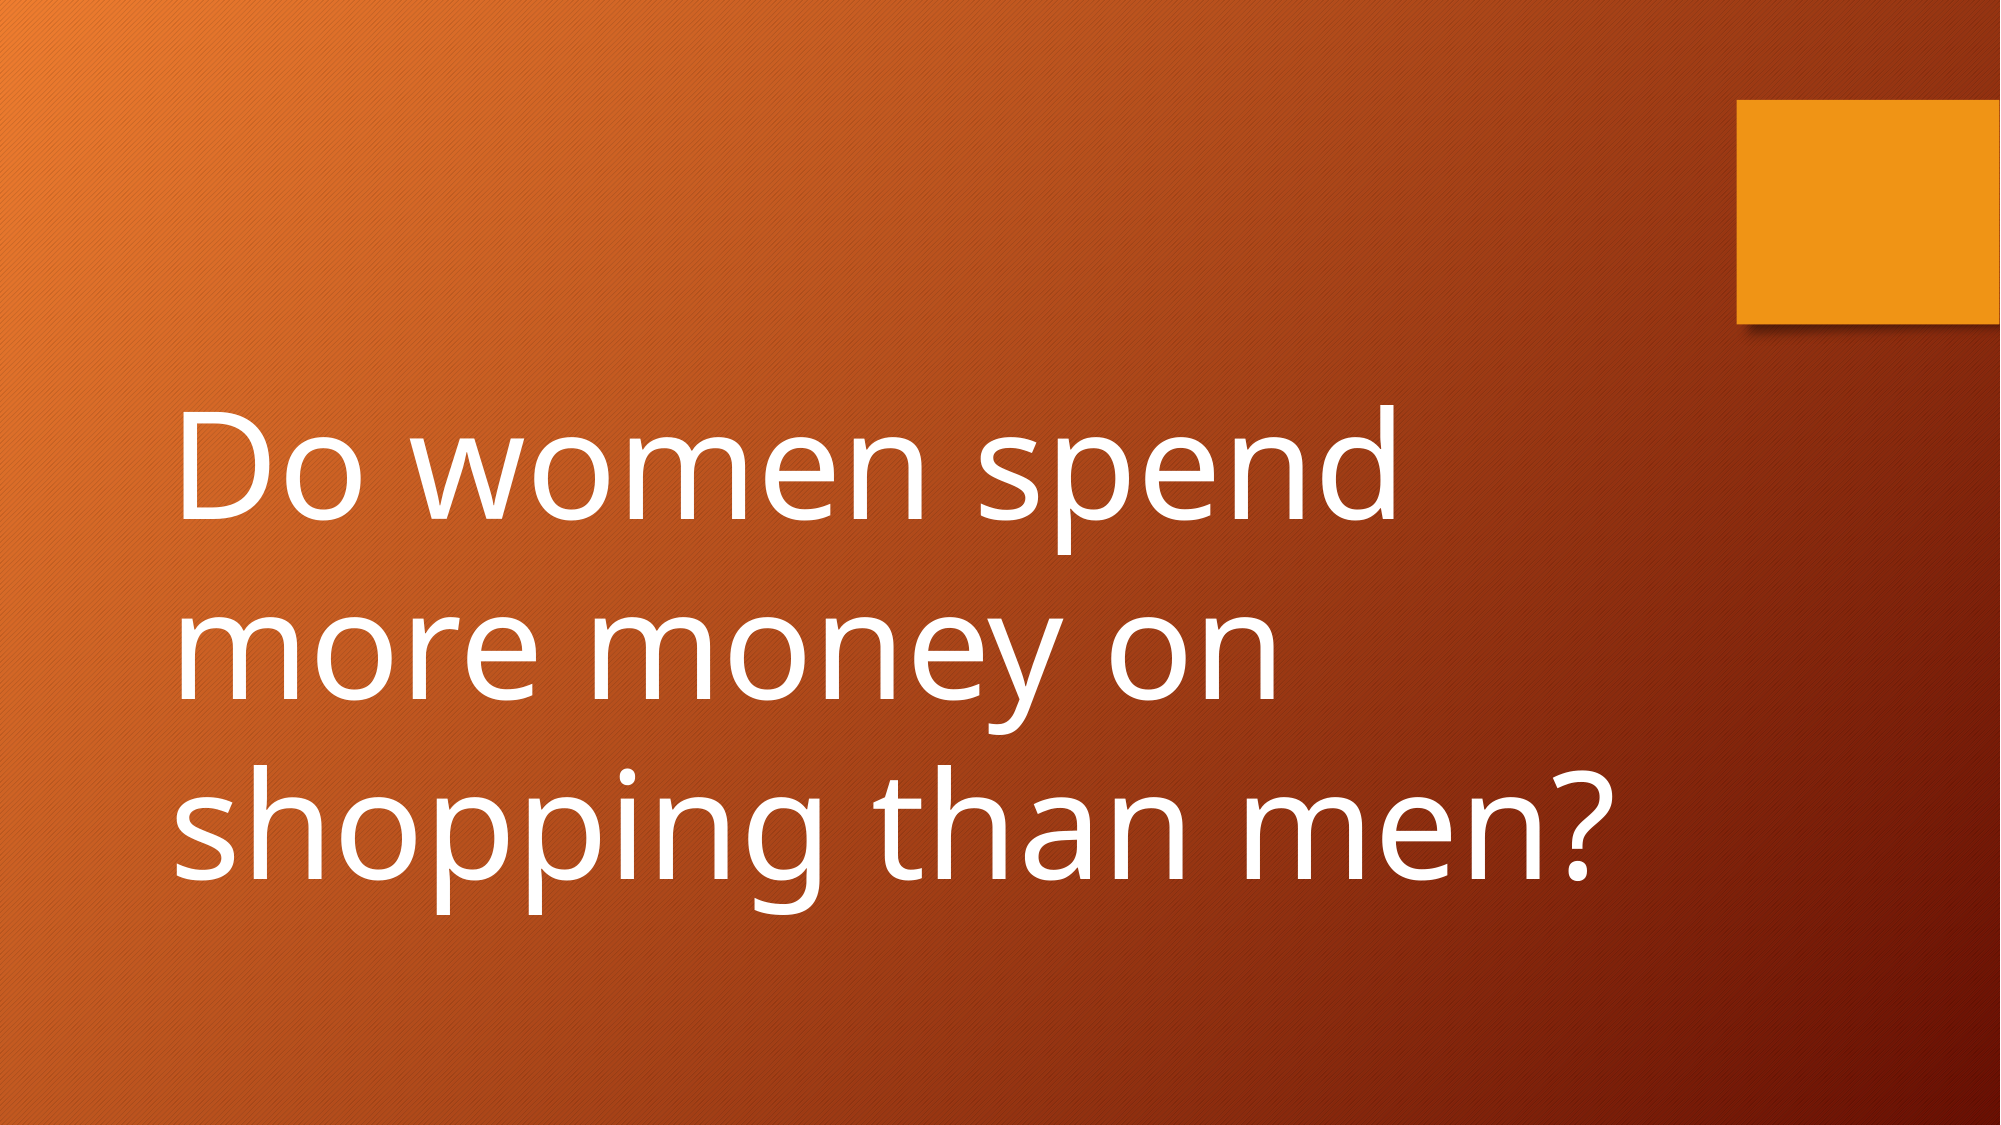

Do women spend more money on shopping than men?